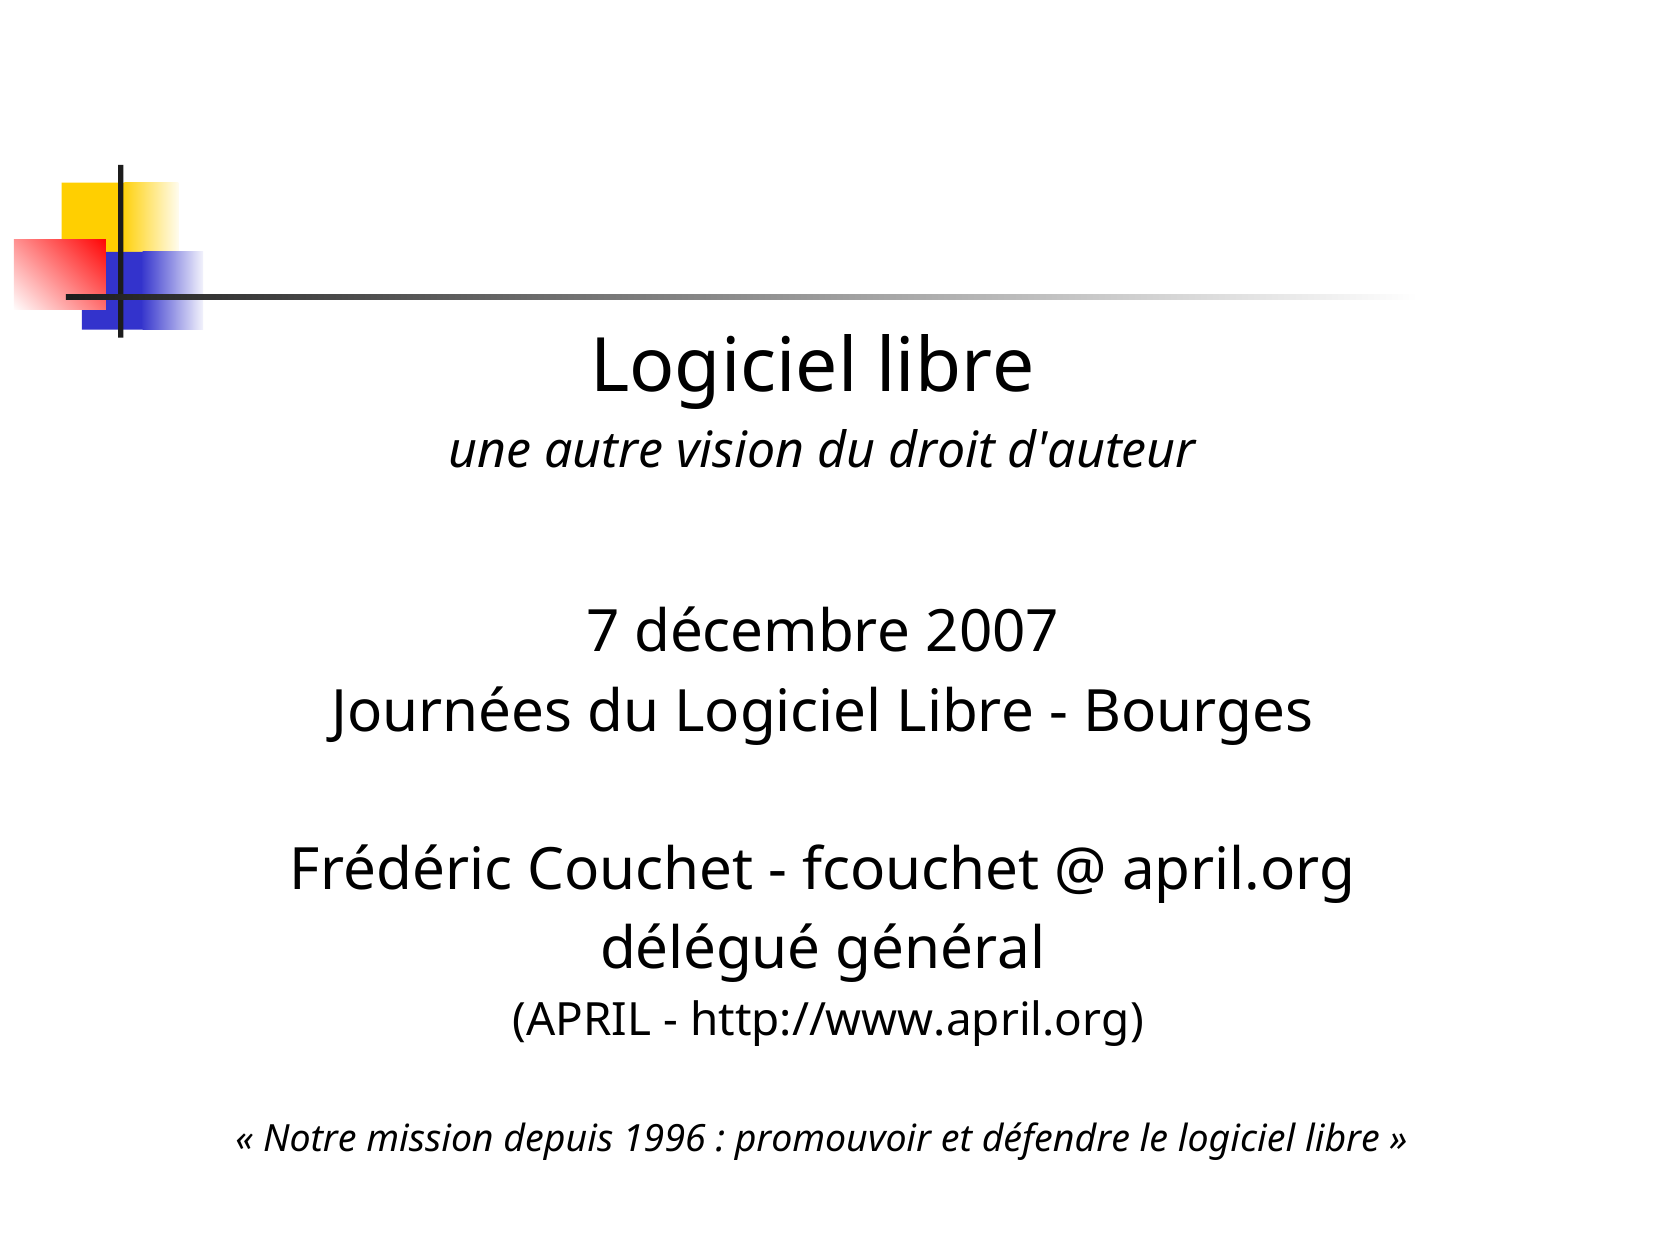

# Logiciel libre
une autre vision du droit d'auteur
7 décembre 2007
Journées du Logiciel Libre - Bourges
Frédéric Couchet - fcouchet @ april.org
délégué général
 (APRIL - http://www.april.org)
« Notre mission depuis 1996 : promouvoir et défendre le logiciel libre »